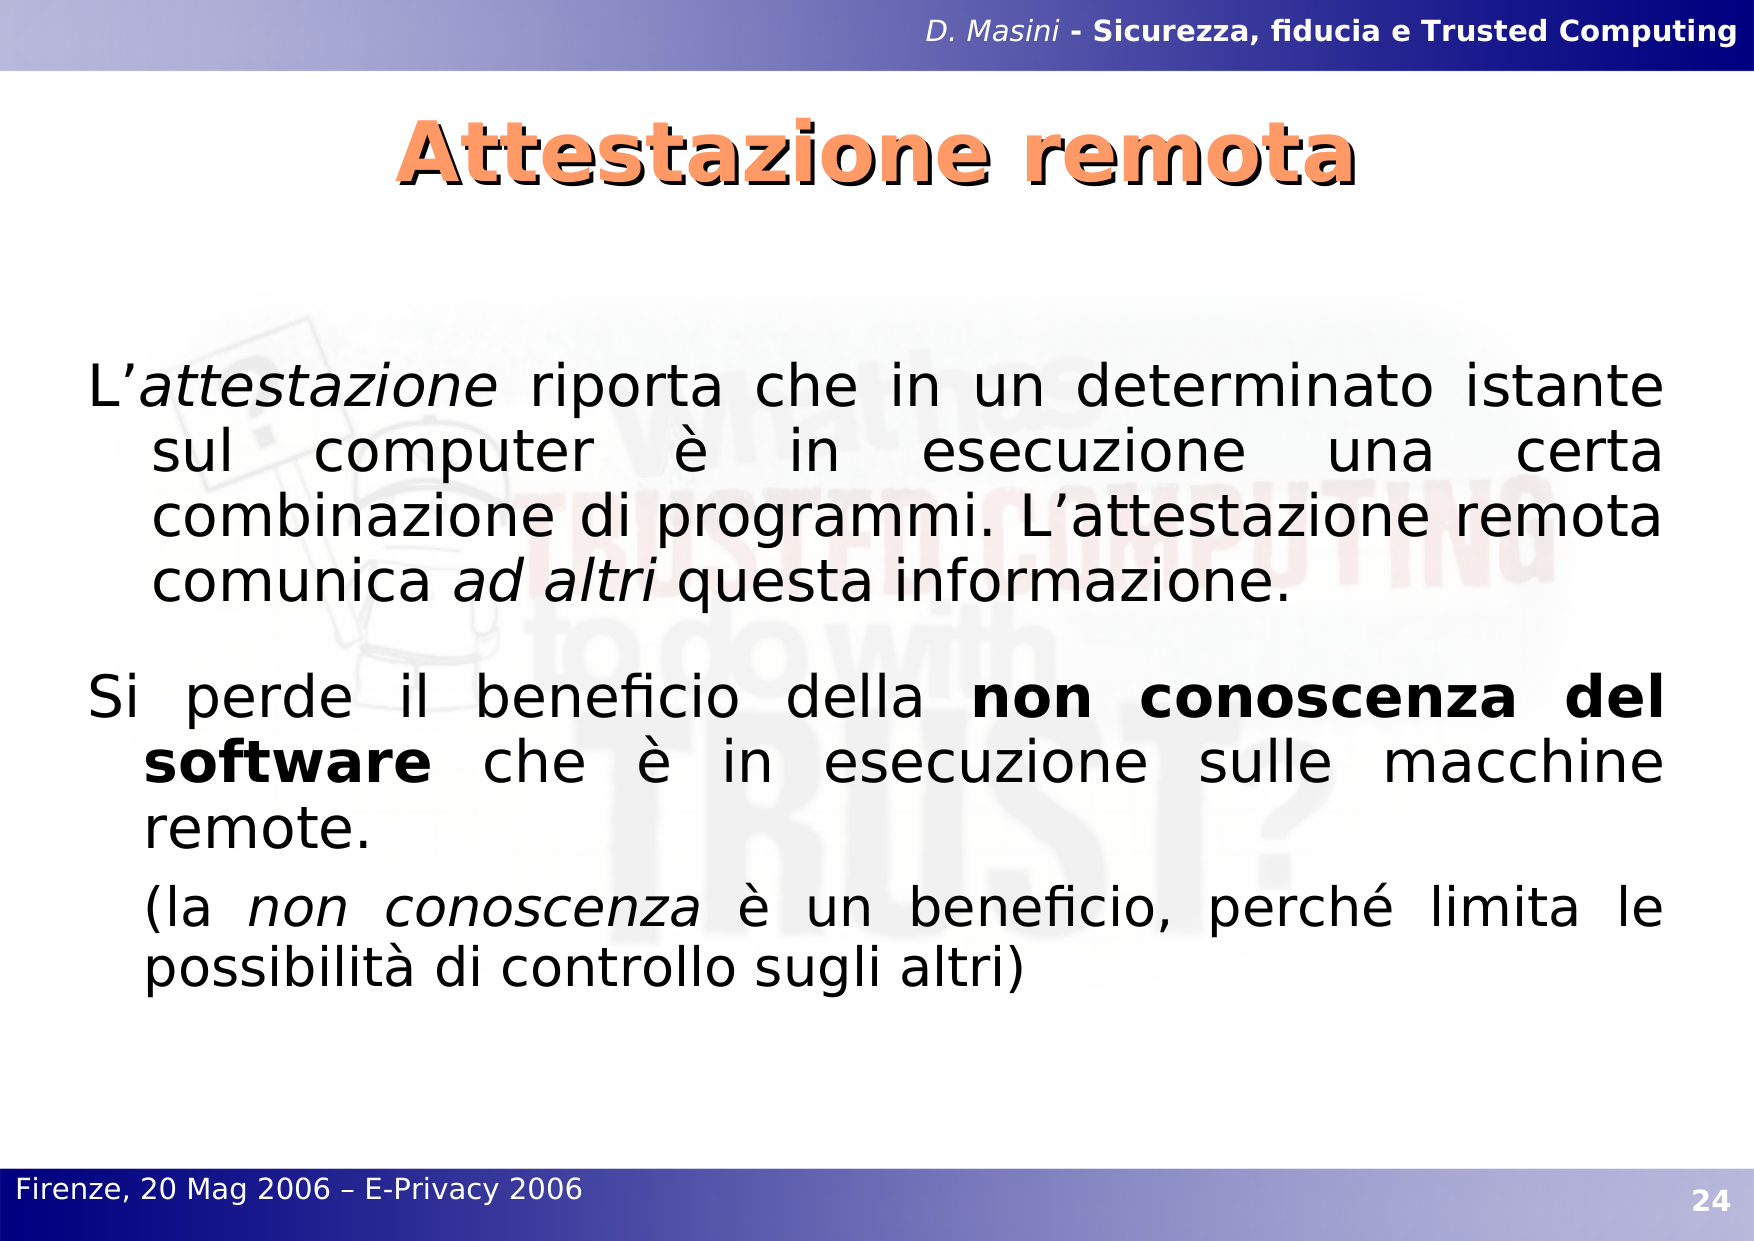

D. Masini - Sicurezza, fiducia e Trusted Computing
# Attestazione remota
L’attestazione riporta che in un determinato istante sul computer è in esecuzione una certa combinazione di programmi. L’attestazione remota comunica ad altri questa informazione.
Si perde il beneficio della non conoscenza del software che è in esecuzione sulle macchine remote.
(la non conoscenza è un beneficio, perché limita le possibilità di controllo sugli altri)
Firenze, 20 Mag 2006 – E-Privacy 2006